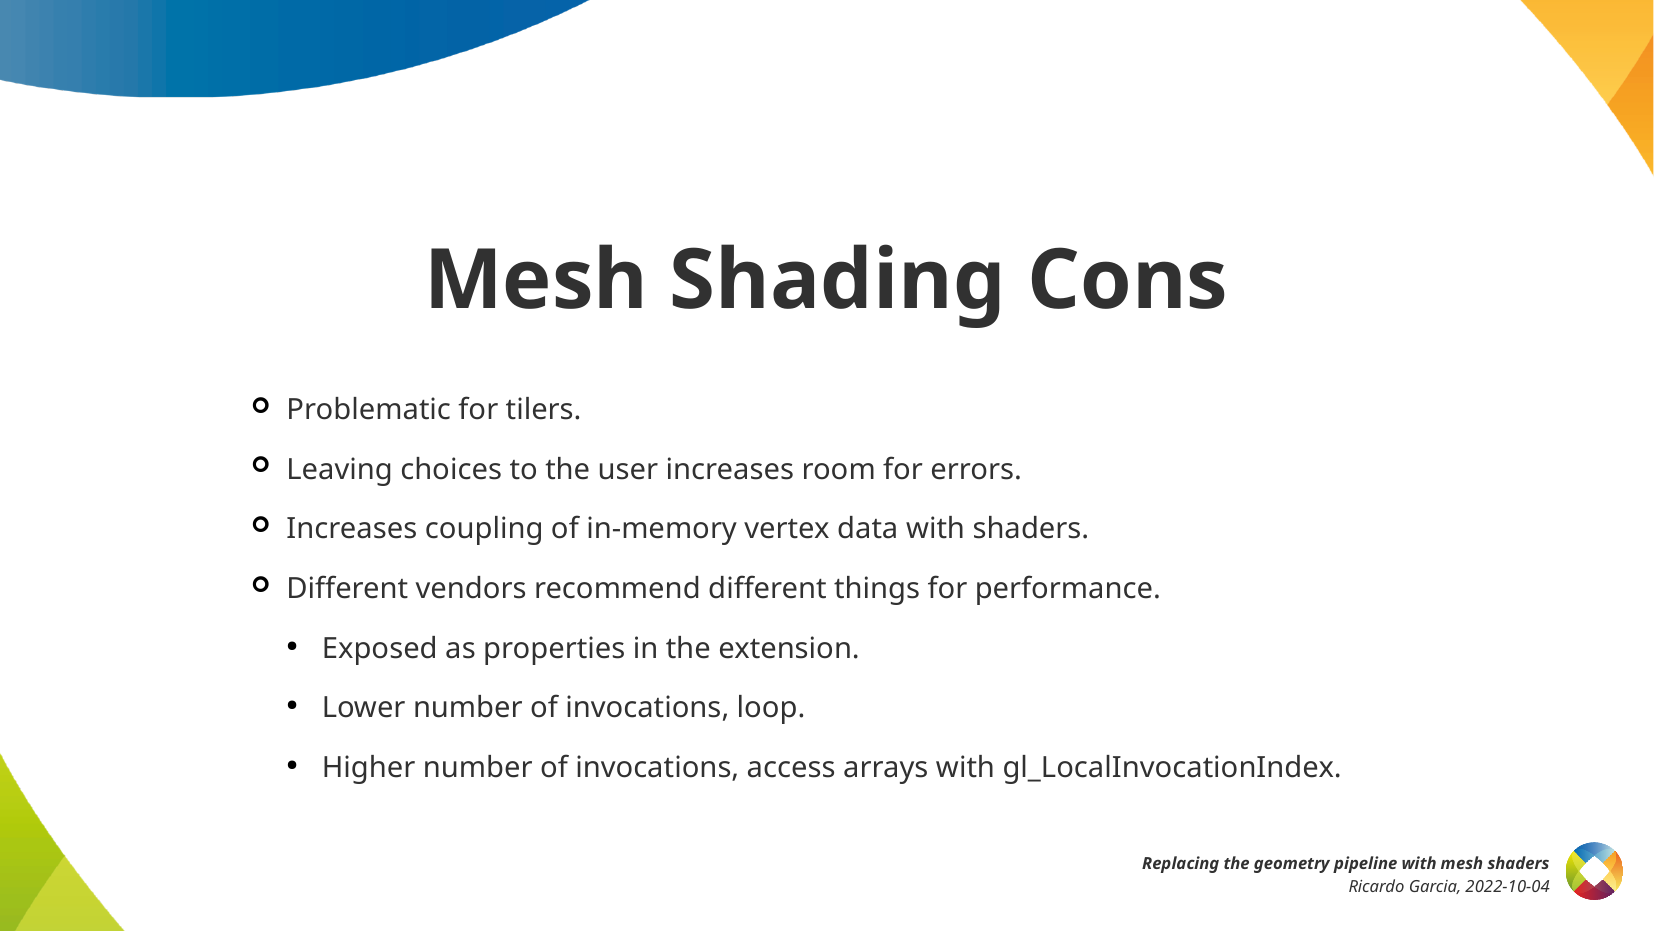

Mesh Shading Cons
Problematic for tilers.
Leaving choices to the user increases room for errors.
Increases coupling of in-memory vertex data with shaders.
Different vendors recommend different things for performance.
Exposed as properties in the extension.
Lower number of invocations, loop.
Higher number of invocations, access arrays with gl_LocalInvocationIndex.
Replacing the geometry pipeline with mesh shaders
Ricardo Garcia, 2022-10-04